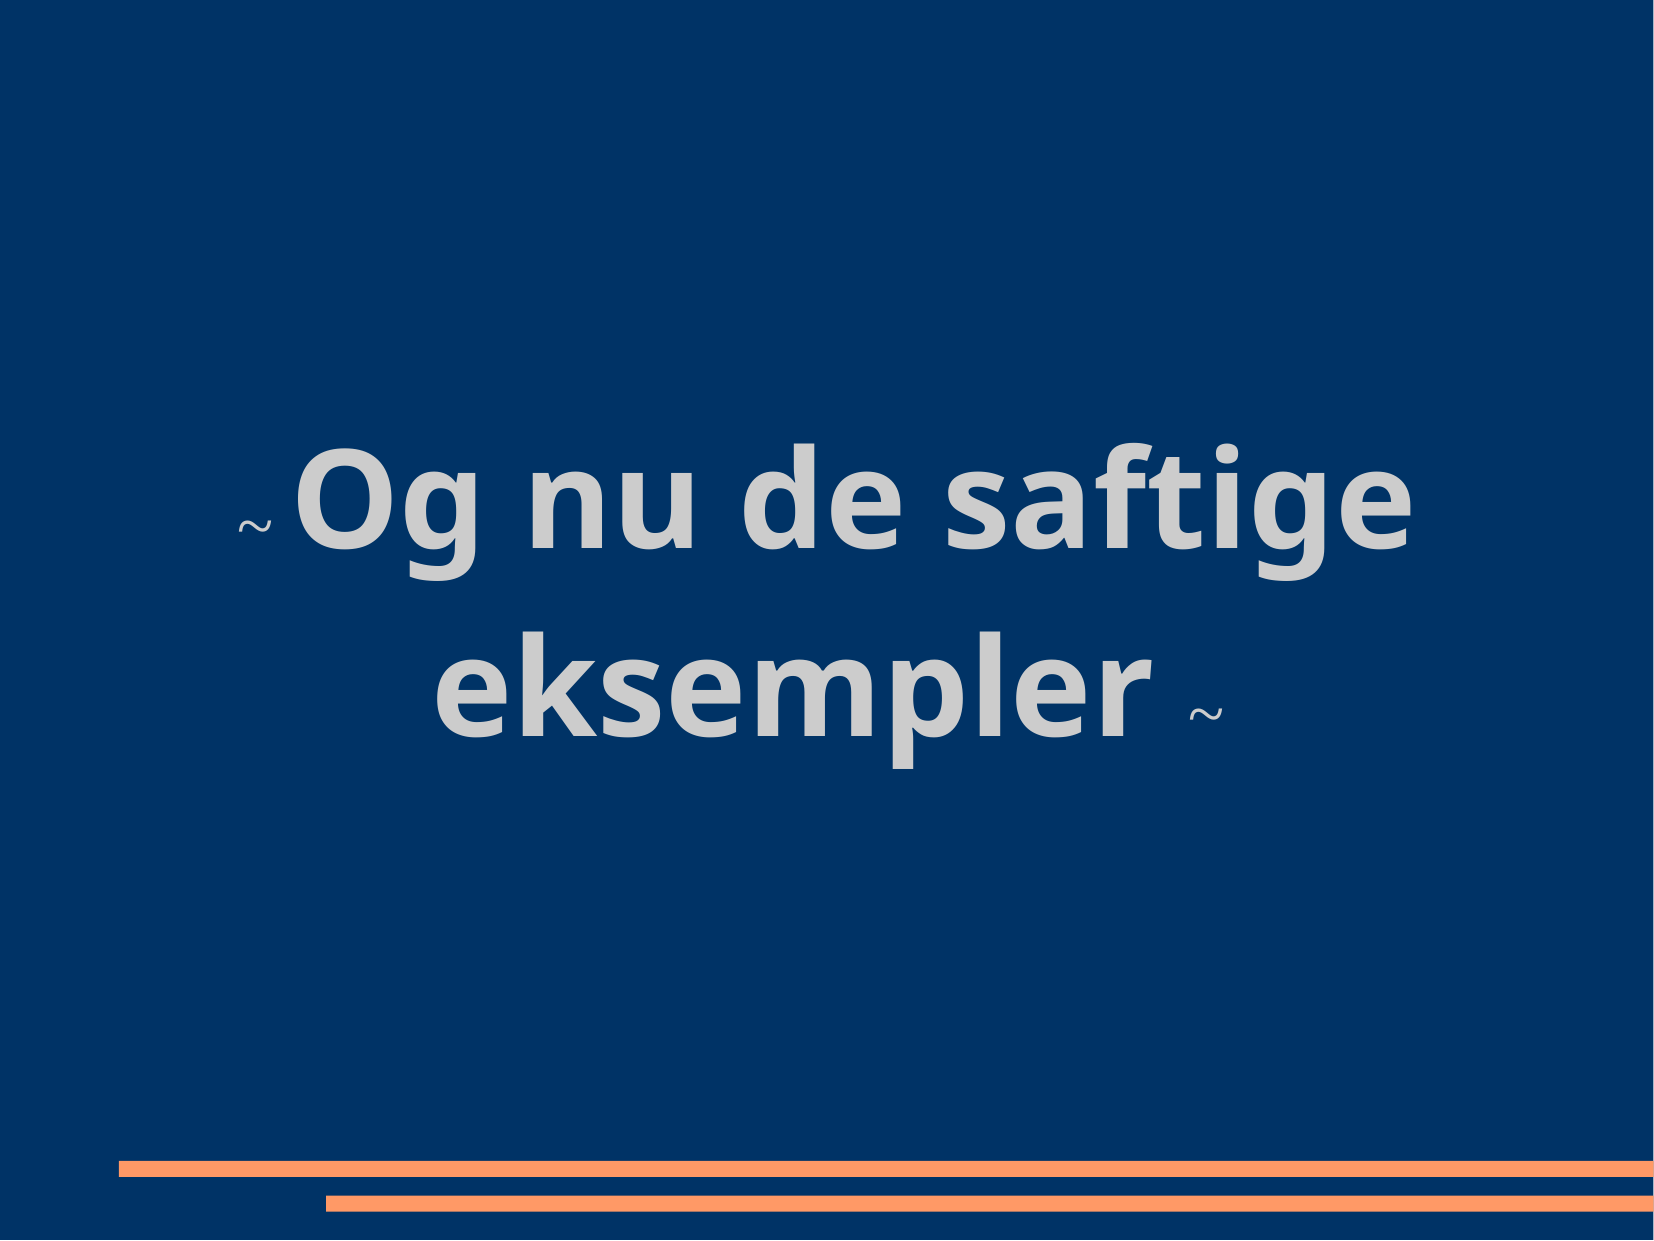

# ~ Og nu de saftige eksempler ~